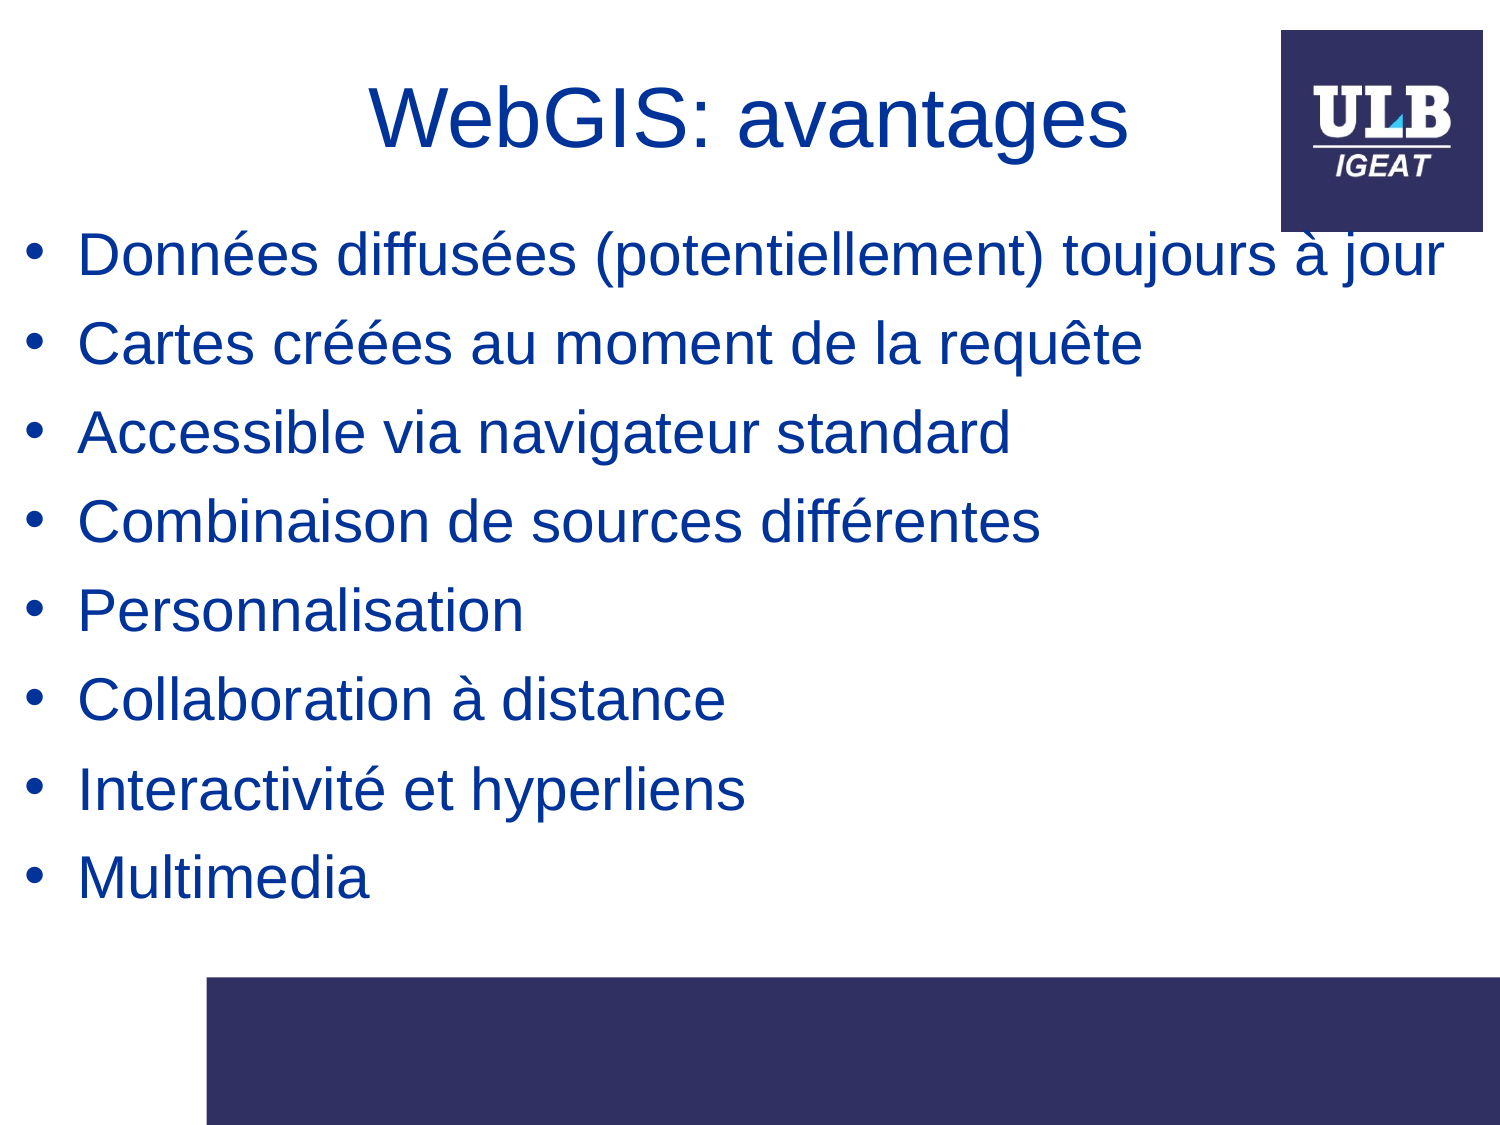

WebGIS: avantages
Données diffusées (potentiellement) toujours à jour
Cartes créées au moment de la requête
Accessible via navigateur standard
Combinaison de sources différentes
Personnalisation
Collaboration à distance
Interactivité et hyperliens
Multimedia